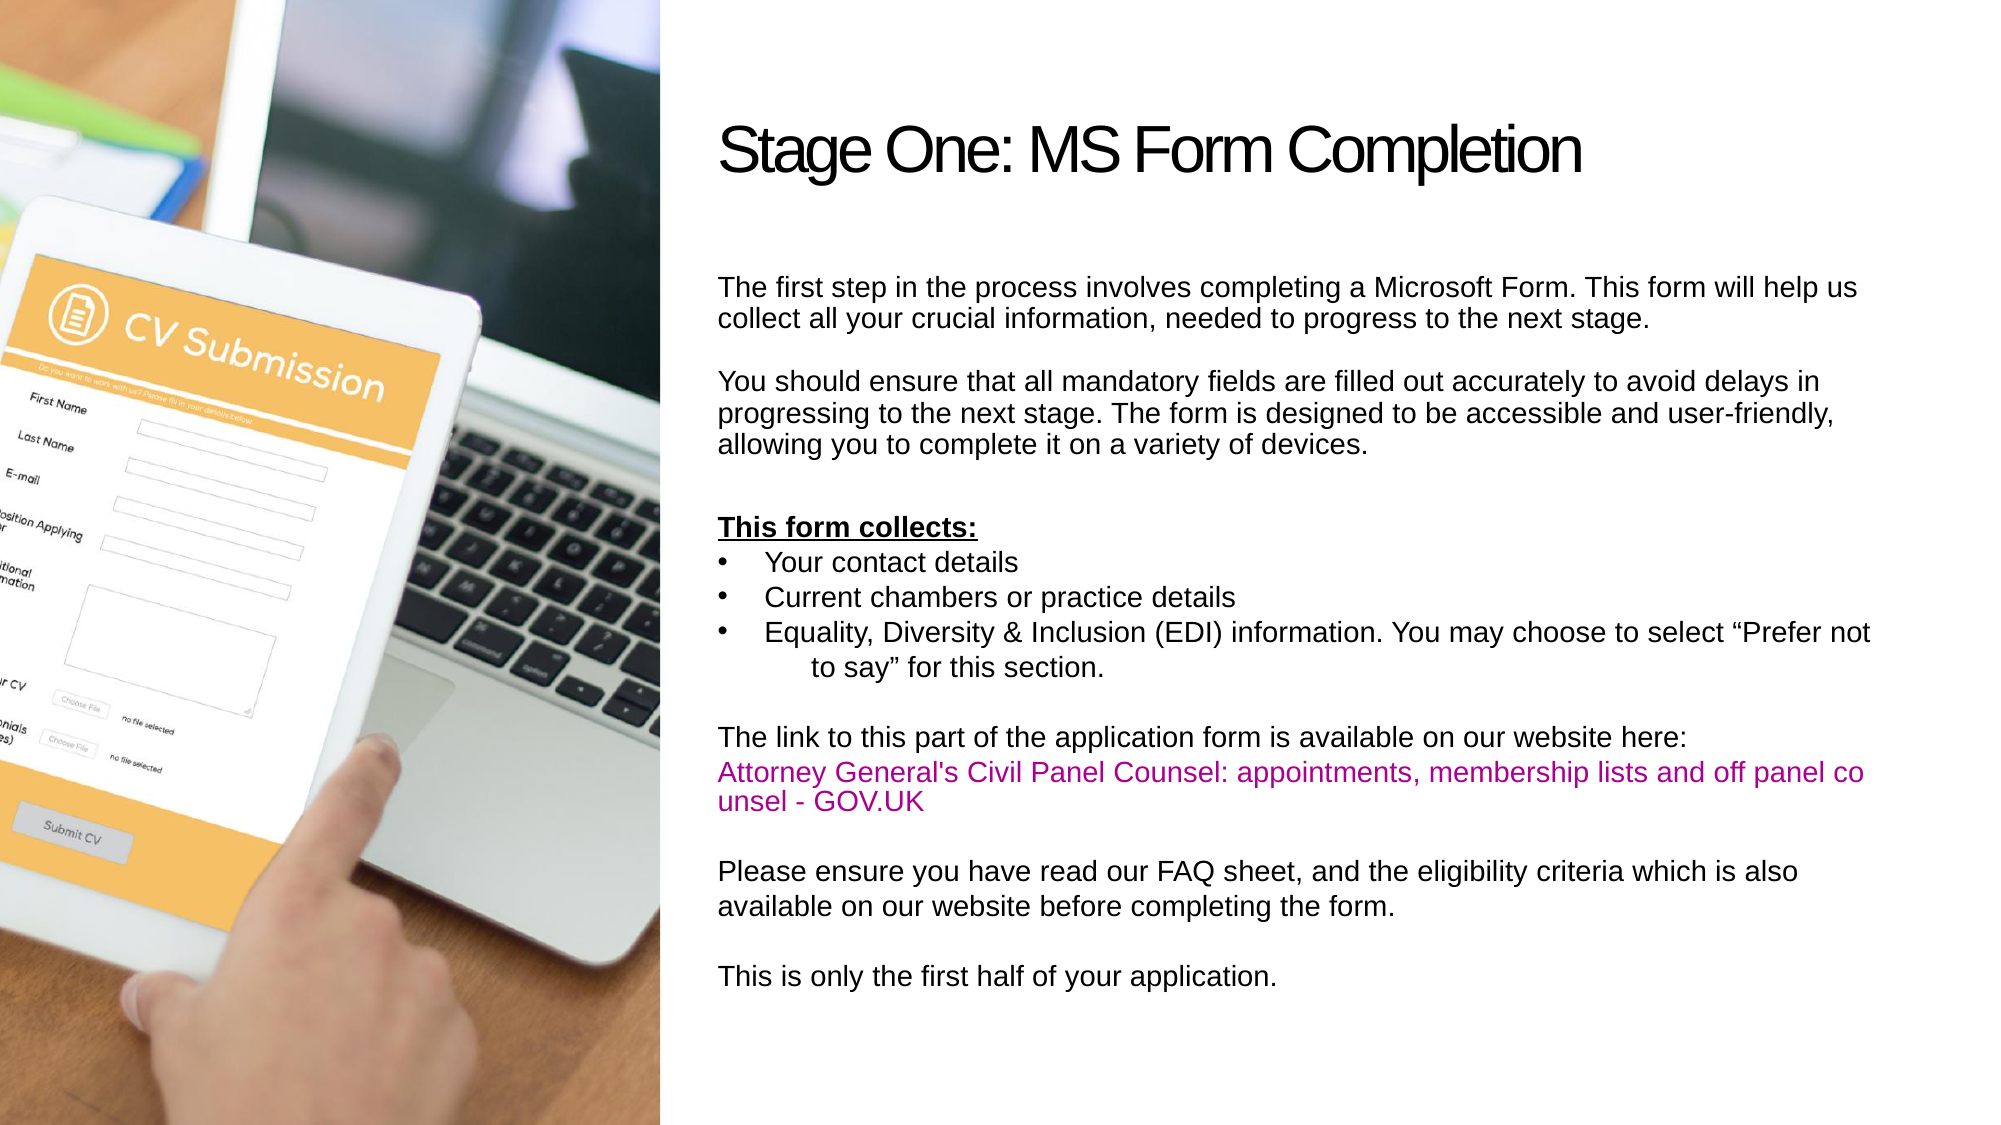

# Stage One: MS Form Completion
The first step in the process involves completing a Microsoft Form. This form will help us collect all your crucial information, needed to progress to the next stage.
You should ensure that all mandatory fields are filled out accurately to avoid delays in progressing to the next stage. The form is designed to be accessible and user-friendly, allowing you to complete it on a variety of devices.
This form collects:
Your contact details
Current chambers or practice details
Equality, Diversity & Inclusion (EDI) information. You may choose to select “Prefer not to say” for this section.
The link to this part of the application form is available on our website here: Attorney General's Civil Panel Counsel: appointments, membership lists and off panel counsel - GOV.UK
Please ensure you have read our FAQ sheet, and the eligibility criteria which is also available on our website before completing the form.
This is only the first half of your application.